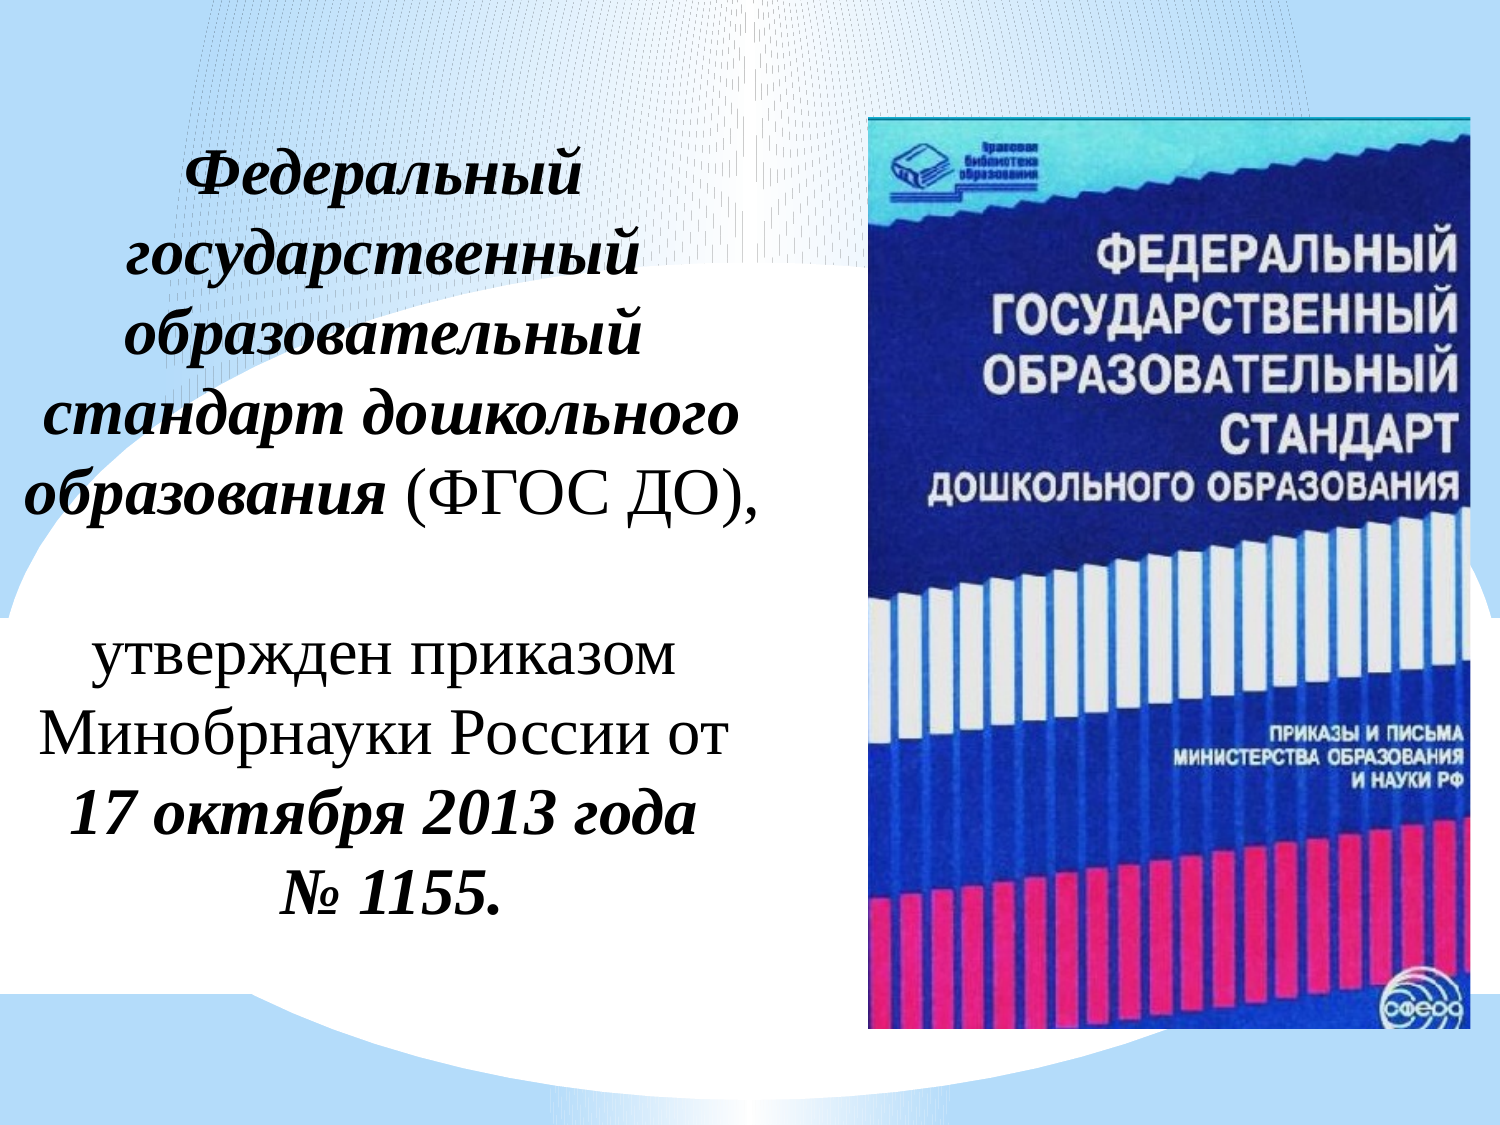

Федеральный
государственный
образовательный
стандарт дошкольного образования (ФГОС ДО),
утвержден приказом
Минобрнауки России от
17 октября 2013 года
№ 1155.